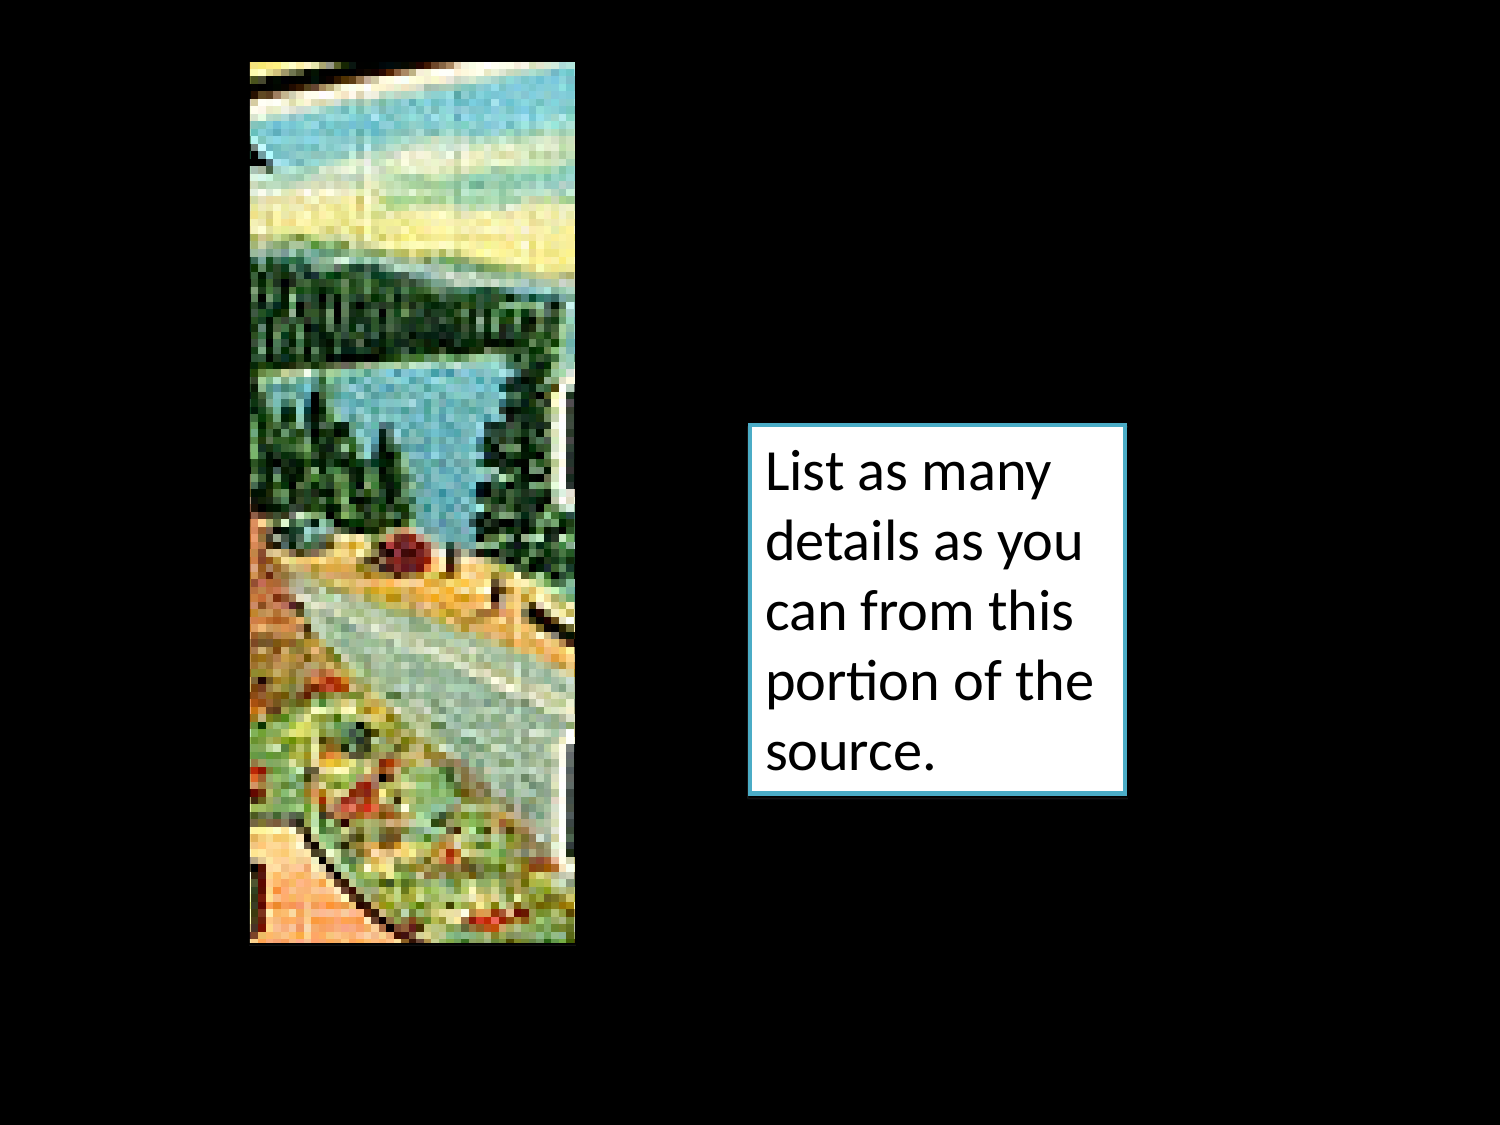

List as many details as you can from this portion of the source.